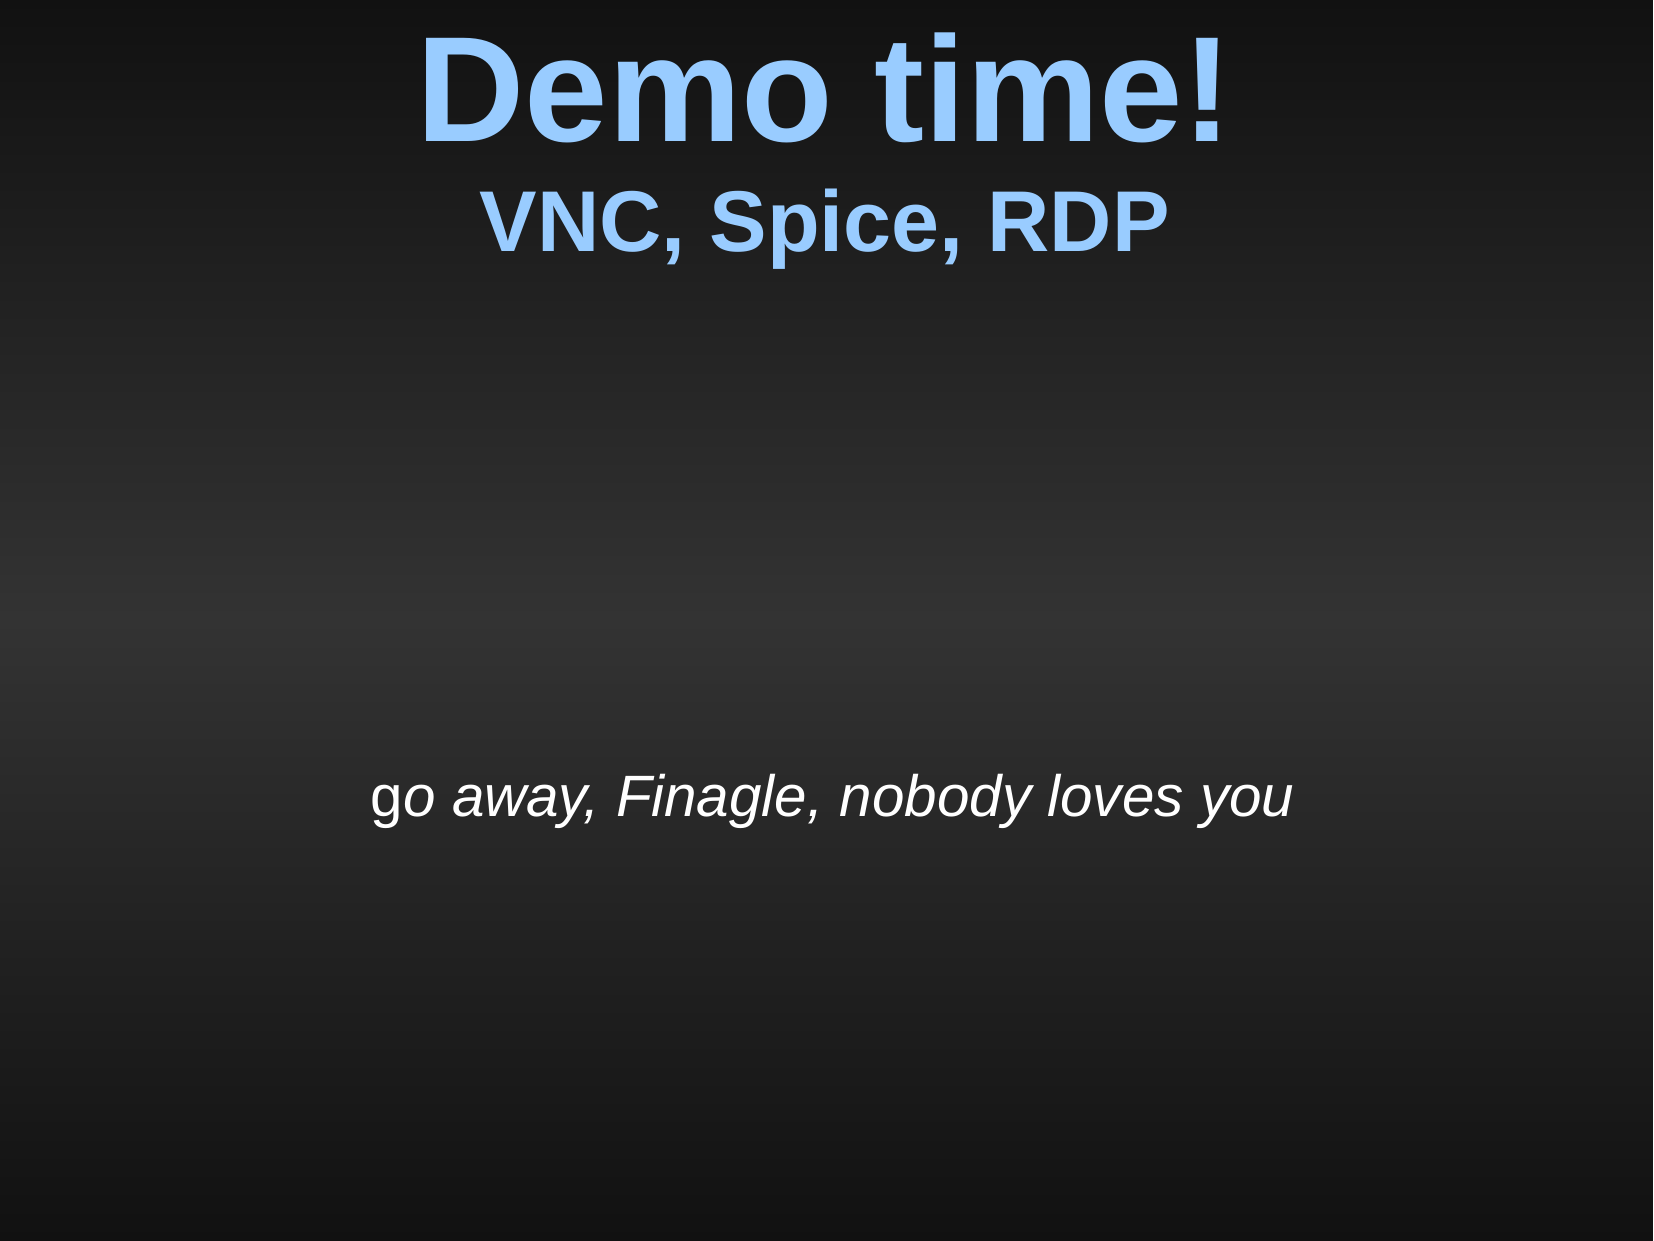

# Demo time! VNC, Spice, RDP
 go away, Finagle, nobody loves you